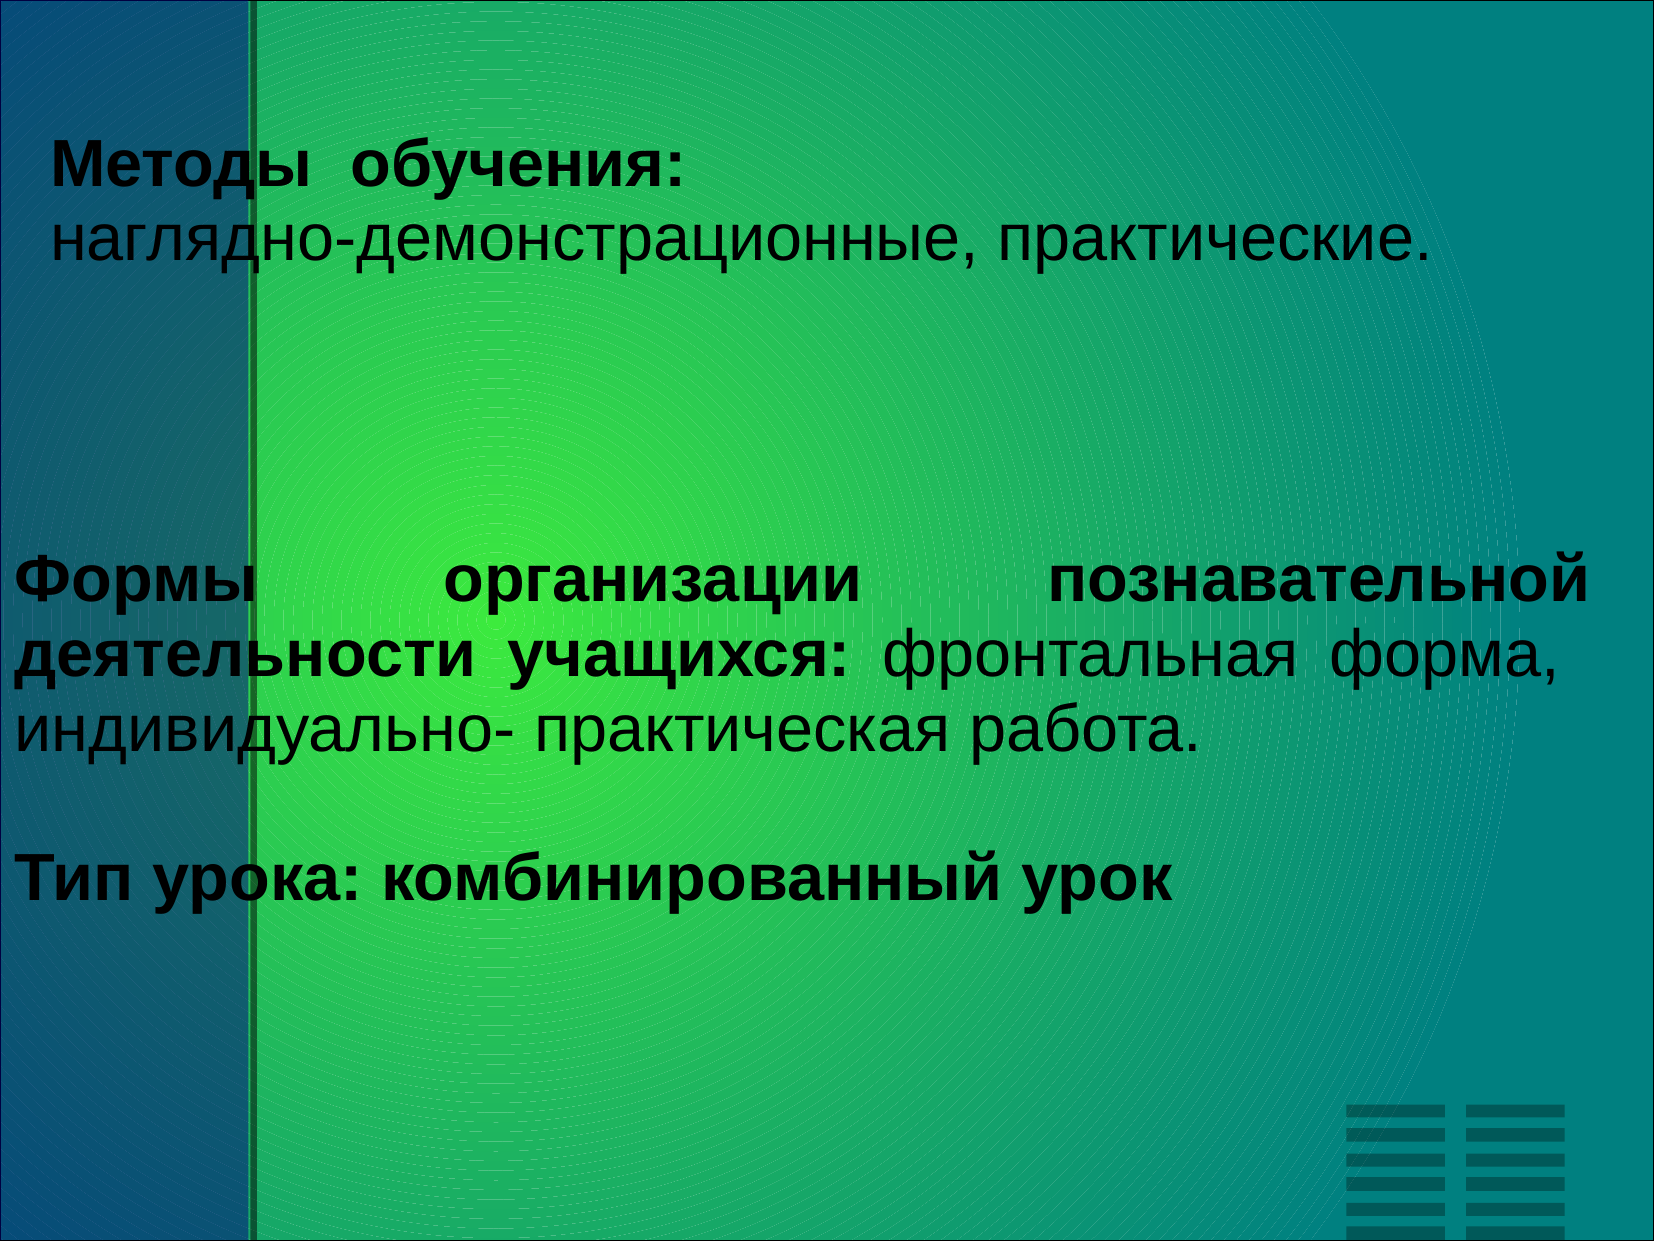

Методы обучения: наглядно-демонстрационные, практические.
Формы организации познавательной деятельности учащихся: фронтальная форма, индивидуально- практическая работа.
Тип урока: комбинированный урок